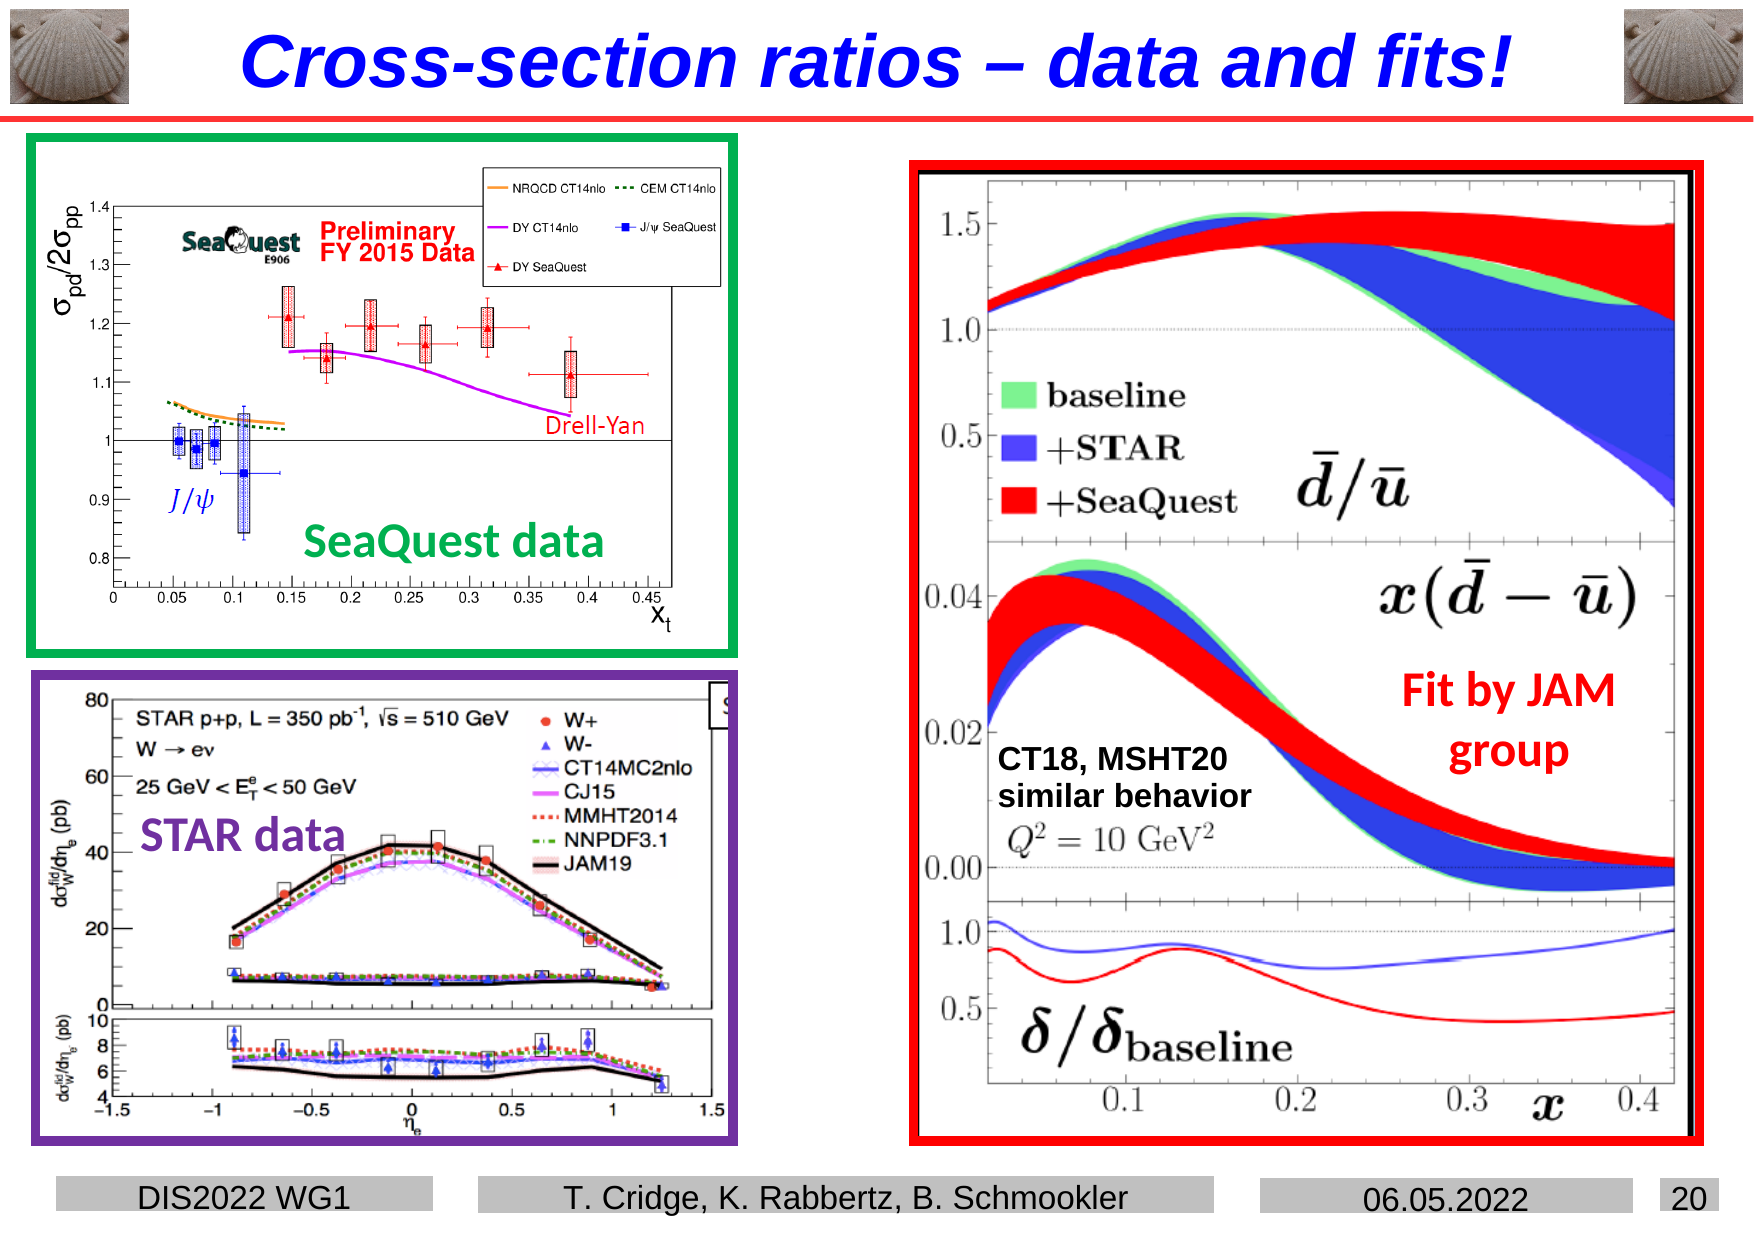

# Cross-section ratios – data and fits!
SeaQuest data
Fit by JAM group
CT18, MSHT20
similar behavior
STAR data